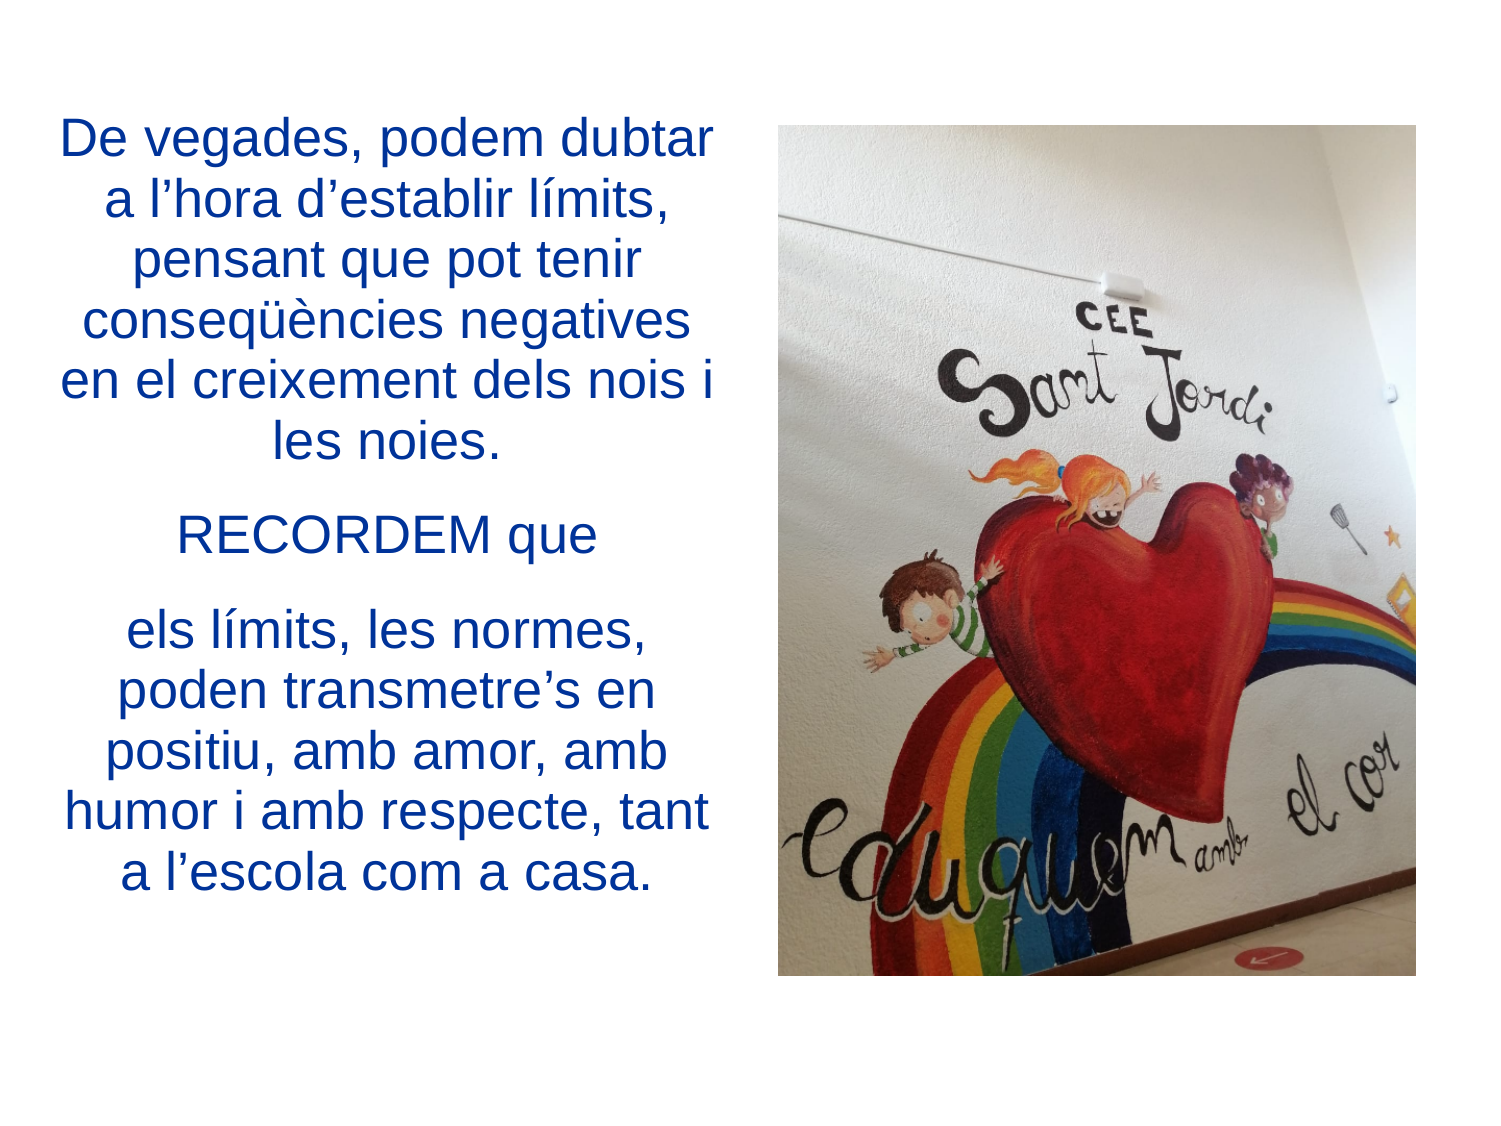

De vegades, podem dubtar a l’hora d’establir límits, pensant que pot tenir conseqüències negatives en el creixement dels nois i les noies.
RECORDEM que
els límits, les normes, poden transmetre’s en positiu, amb amor, amb humor i amb respecte, tant a l’escola com a casa.